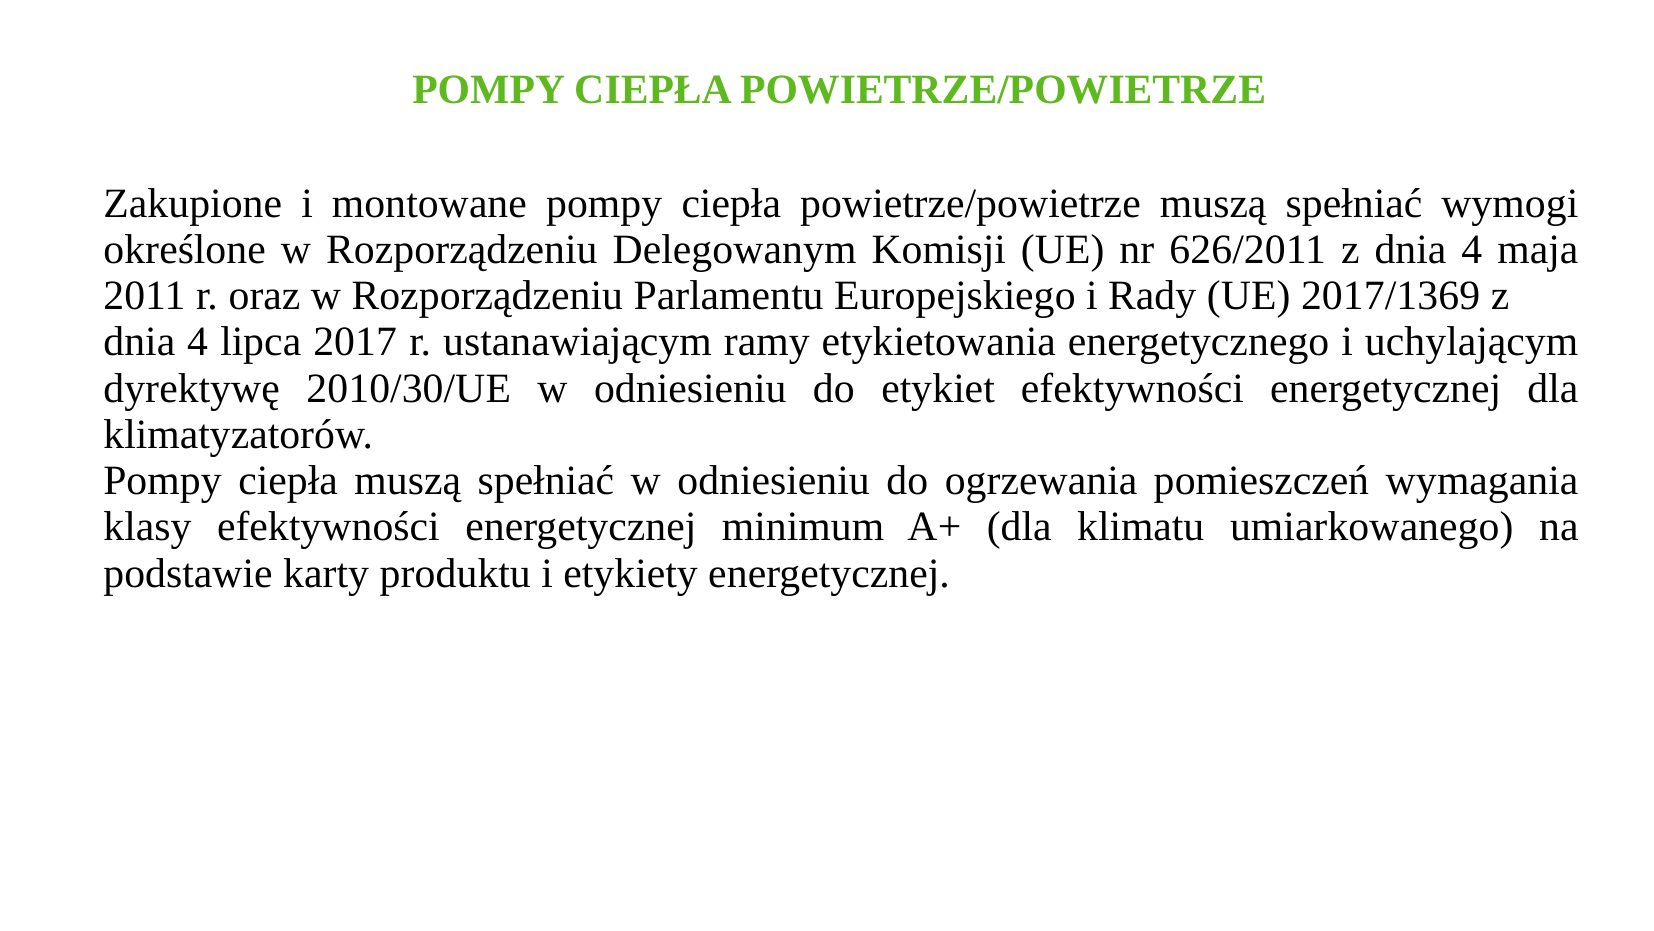

POMPY CIEPŁA POWIETRZE/POWIETRZE
Zakupione i montowane pompy ciepła powietrze/powietrze muszą spełniać wymogi określone w Rozporządzeniu Delegowanym Komisji (UE) nr 626/2011 z dnia 4 maja 2011 r. oraz w Rozporządzeniu Parlamentu Europejskiego i Rady (UE) 2017/1369 z
dnia 4 lipca 2017 r. ustanawiającym ramy etykietowania energetycznego i uchylającym dyrektywę 2010/30/UE w odniesieniu do etykiet efektywności energetycznej dla klimatyzatorów.
Pompy ciepła muszą spełniać w odniesieniu do ogrzewania pomieszczeń wymagania klasy efektywności energetycznej minimum A+ (dla klimatu umiarkowanego) na podstawie karty produktu i etykiety energetycznej.